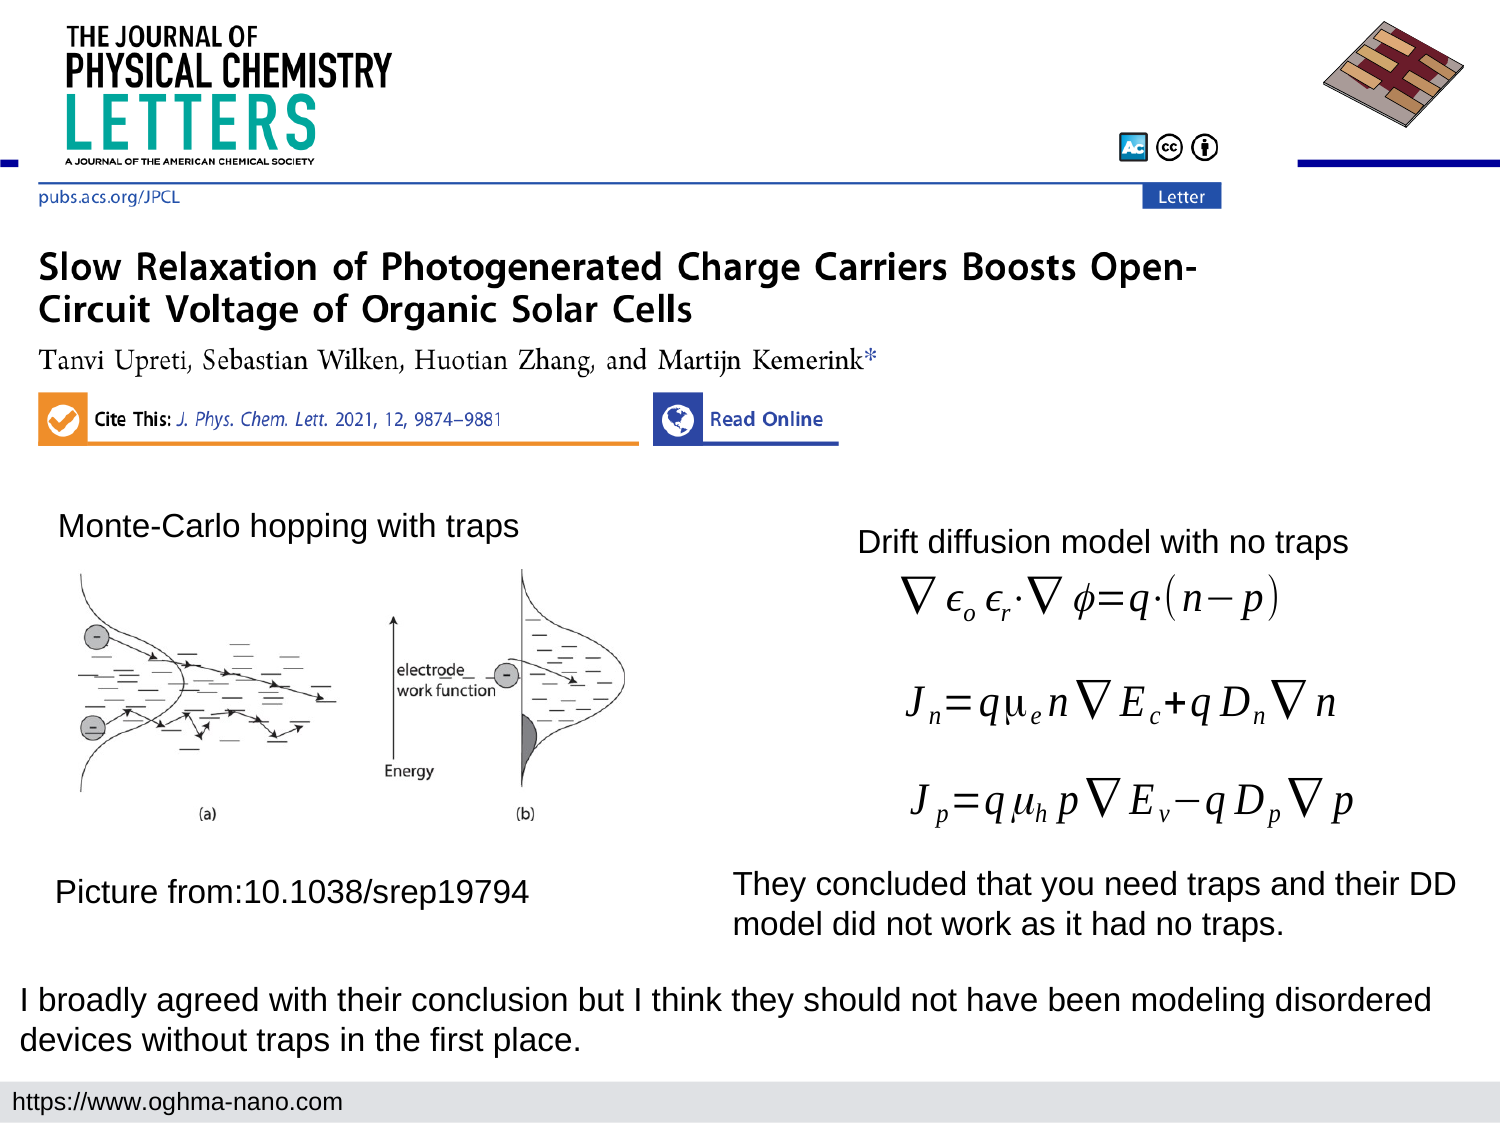

# Second paper
Monte-Carlo hopping with traps
Drift diffusion model with no traps
They concluded that you need traps and their DD model did not work as it had no traps.
Picture from:10.1038/srep19794
I broadly agreed with their conclusion but I think they should not have been modeling disordered devices without traps in the first place.